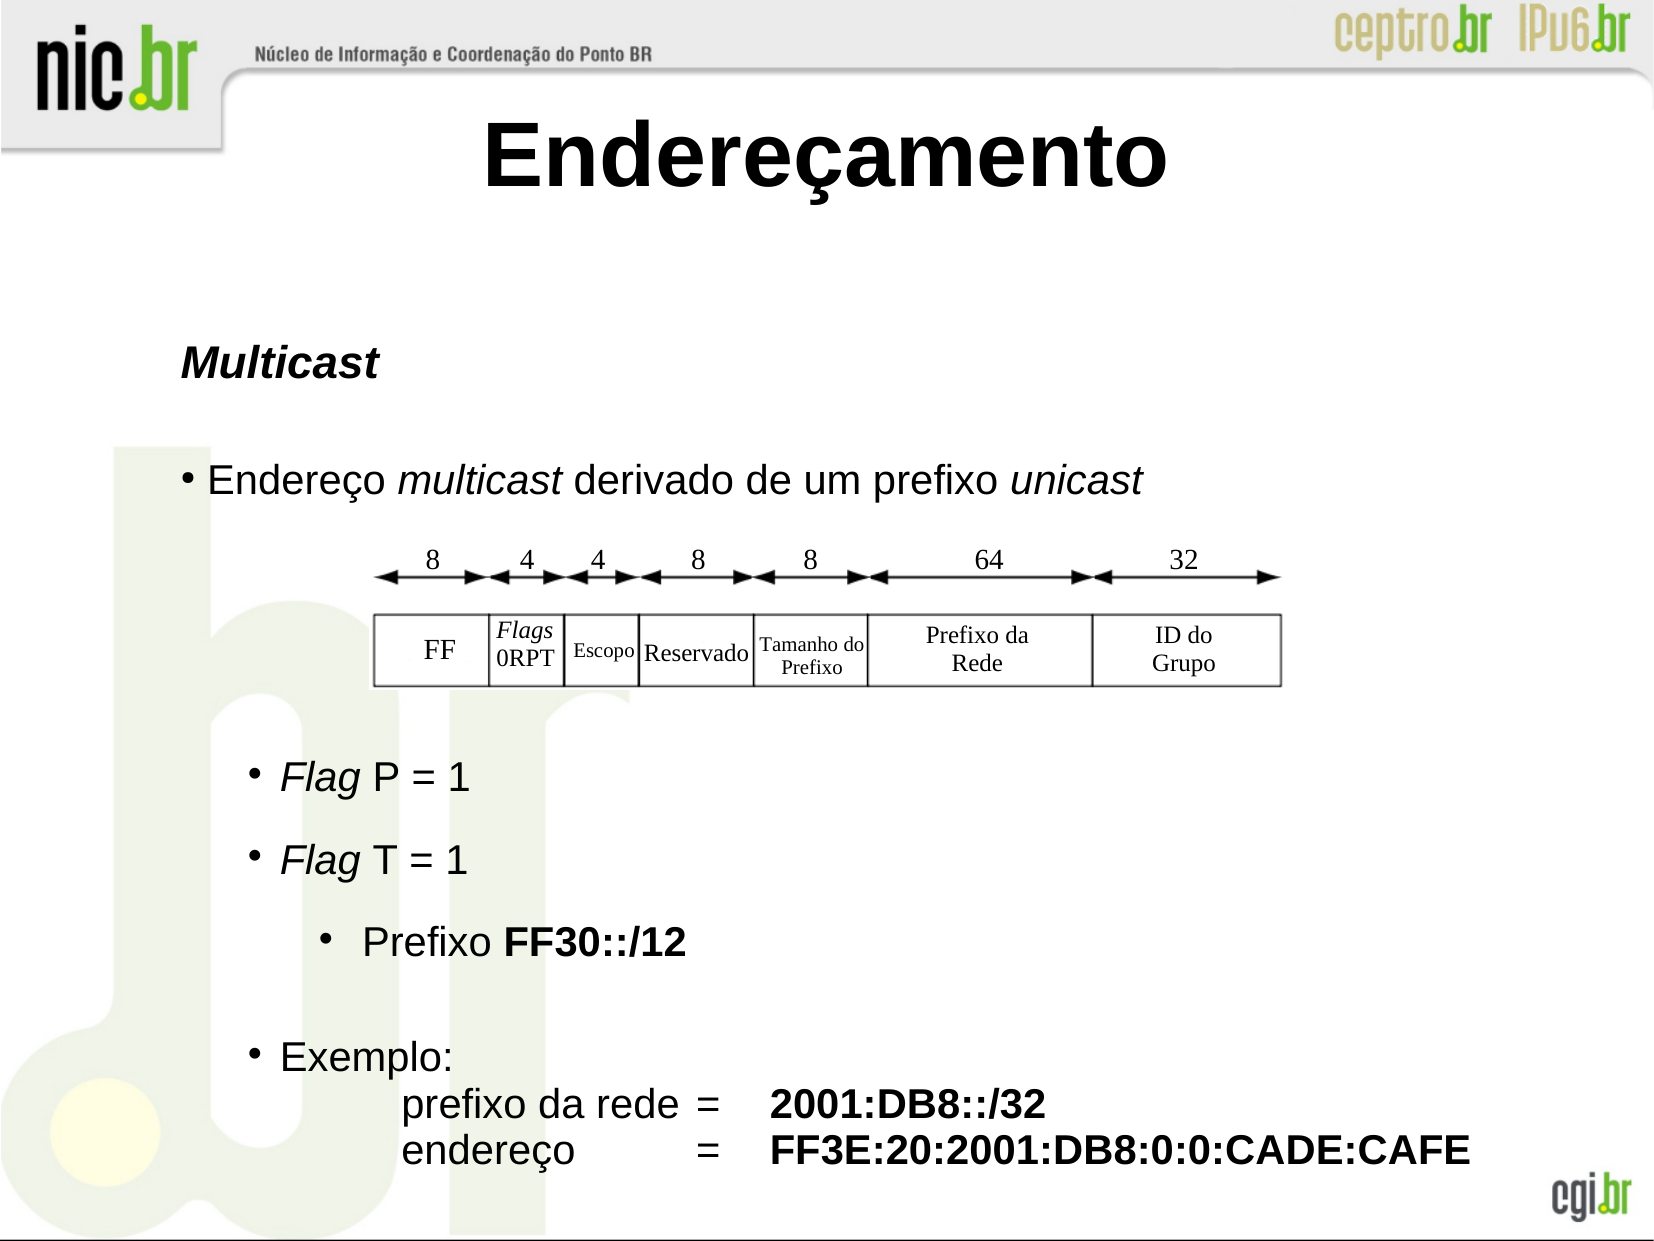

Endereçamento
Multicast
 Endereço multicast derivado de um prefixo unicast
Flag P = 1
Flag T = 1
 Prefixo FF30::/12
Exemplo:
		prefixo da rede	=	2001:DB8::/32
		endereço		=	FF3E:20:2001:DB8:0:0:CADE:CAFE
8
4
4
8
64
8
32
Flags
0RPT
Prefixo da Rede
ID do Grupo
Tamanho do Prefixo
FF
Escopo
Reservado